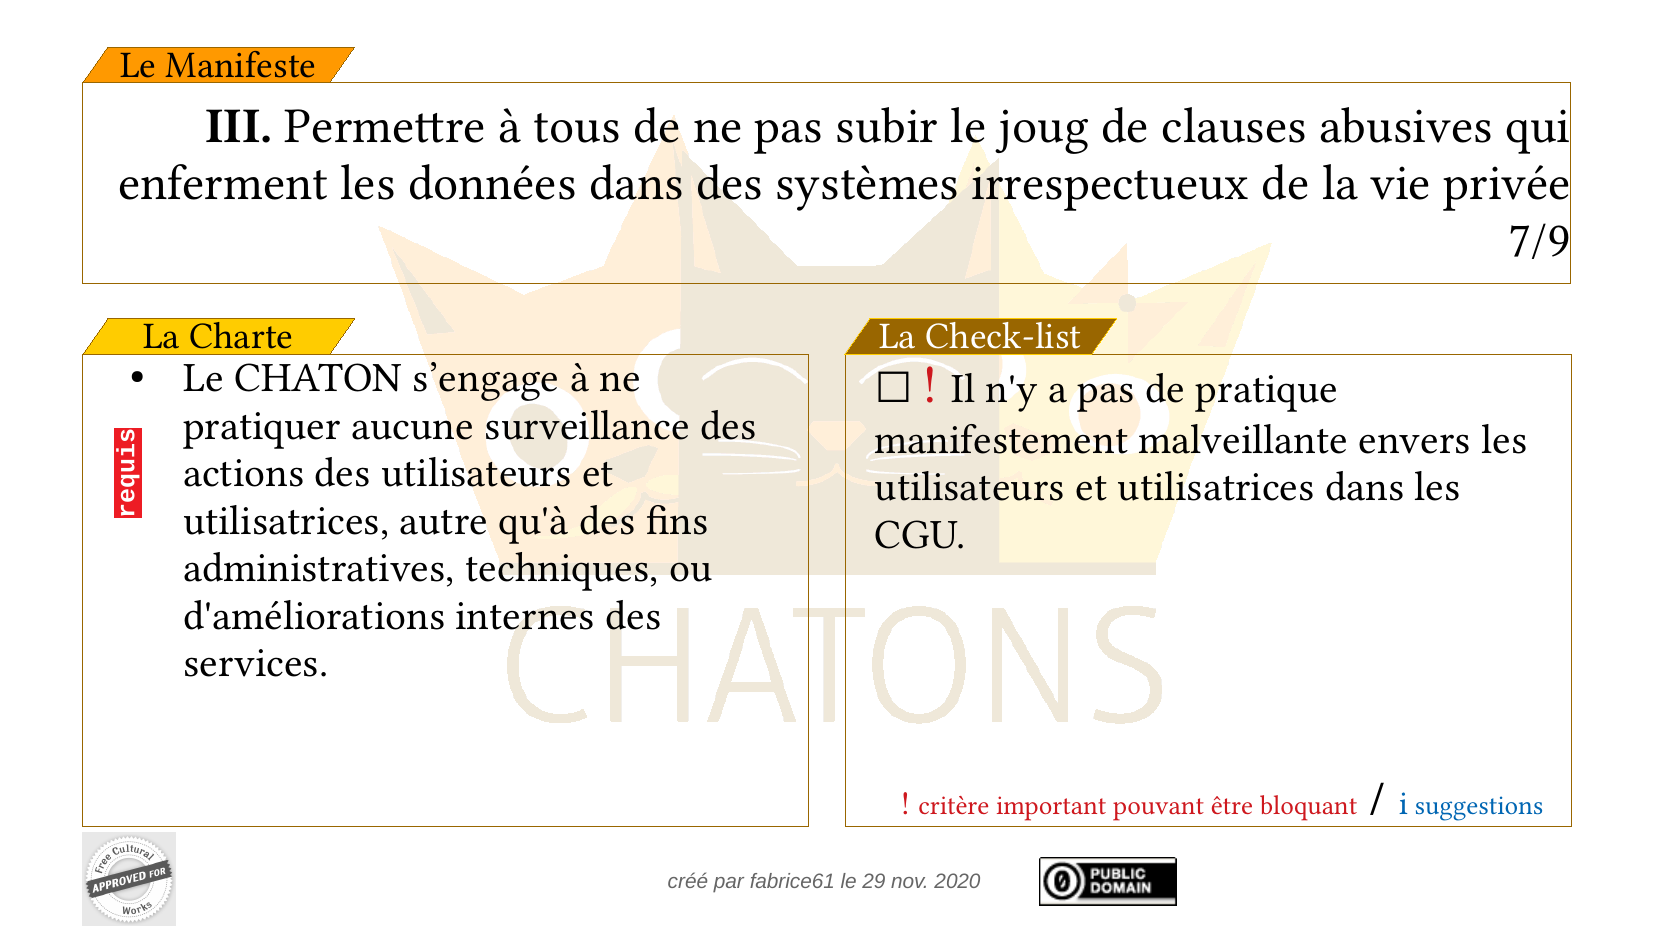

Le Manifeste
# III. Permettre à tous de ne pas subir le joug de clauses abusives qui enferment les données dans des systèmes irrespectueux de la vie privée 7/9
La Charte
La Check-list
Le CHATON s’engage à ne pratiquer aucune surveillance des actions des utilisateurs et utilisatrices, autre qu'à des fins administratives, techniques, ou d'améliorations internes des services.
☐ ! Il n'y a pas de pratique manifestement malveillante envers les utilisateurs et utilisatrices dans les CGU.
requis